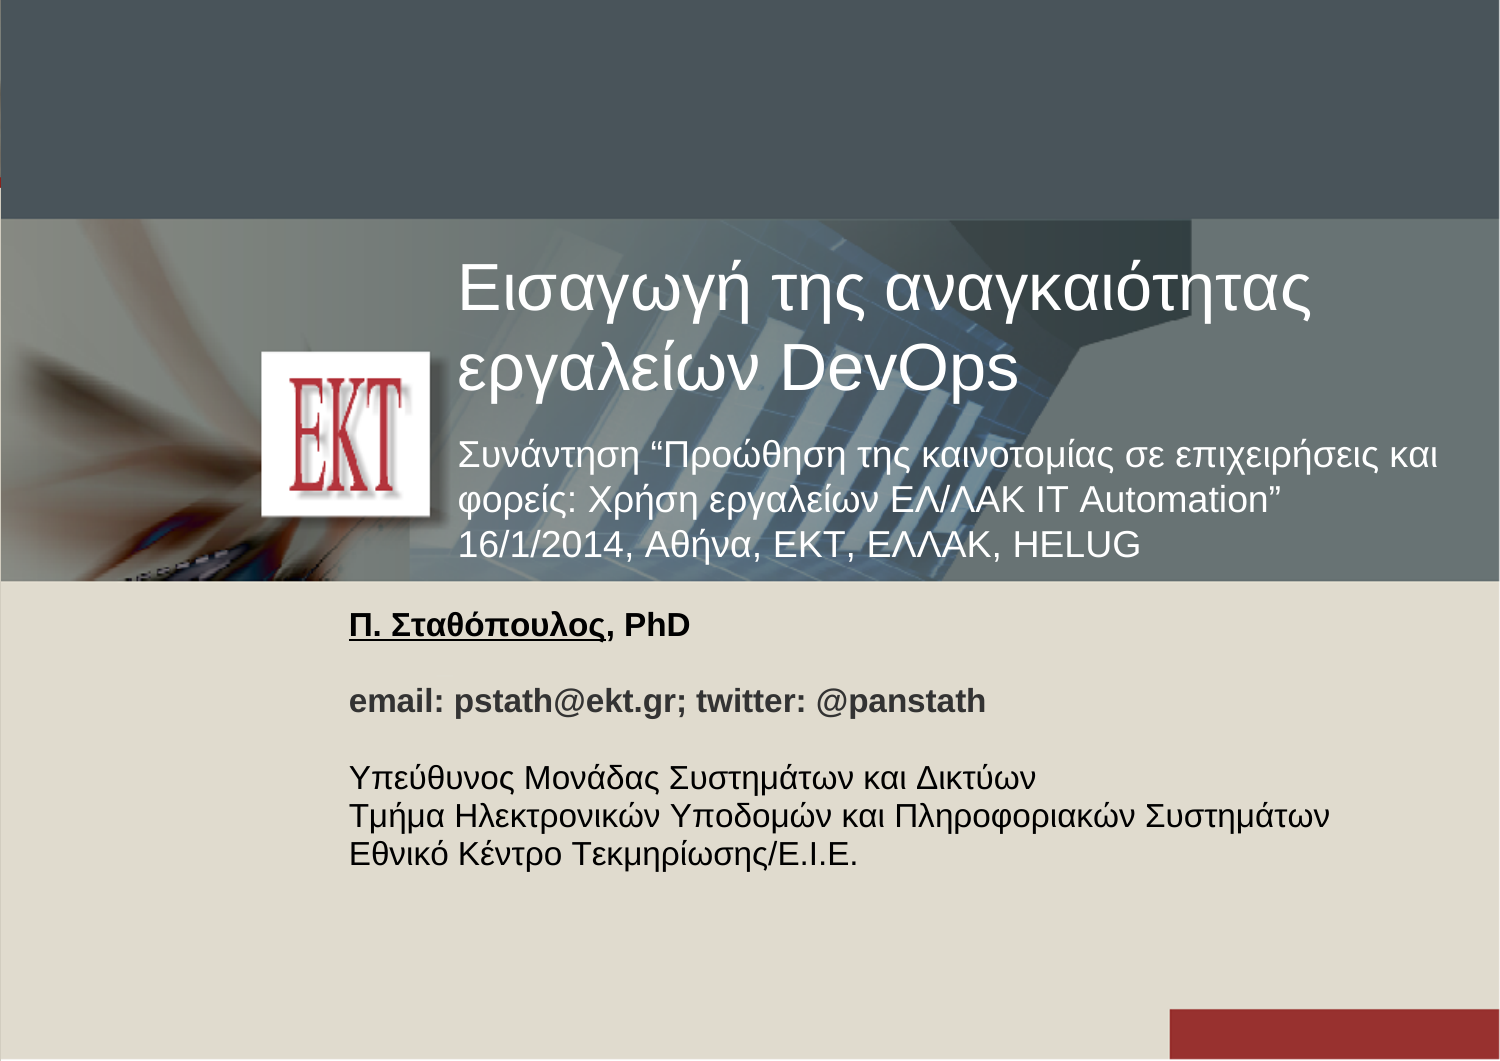

Εισαγωγή της αναγκαιότητας εργαλείων DevOps
Συνάντηση “Προώθηση της καινοτομίας σε επιχειρήσεις και φορείς: Χρήση εργαλείων ΕΛ/ΛΑΚ IT Automation” 16/1/2014, Αθήνα, ΕΚΤ, ΕΛΛΑΚ, HELUG
Π. Σταθόπουλος, PhD
email: pstath@ekt.gr; twitter: @panstath
Υπεύθυνος Μονάδας Συστημάτων και Δικτύων
Τμήμα Ηλεκτρονικών Υποδομών και Πληροφοριακών Συστημάτων
Εθνικό Κέντρο Τεκμηρίωσης/Ε.Ι.Ε.